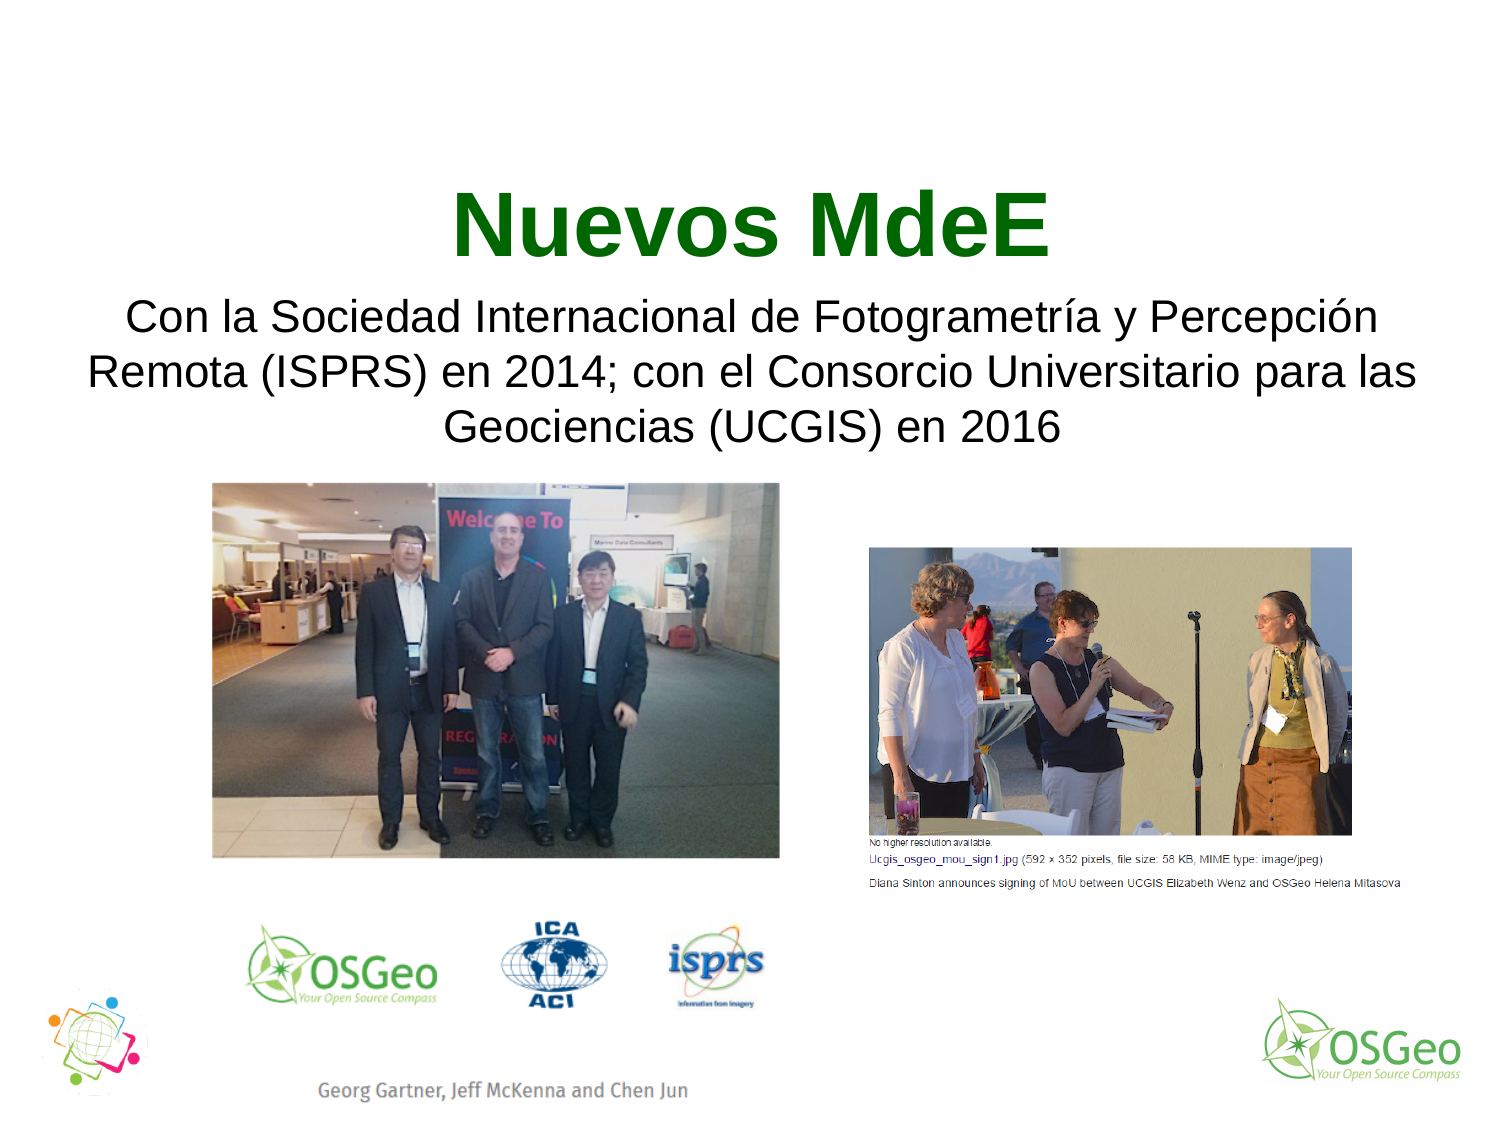

# Nuevos MdeE
Con la Sociedad Internacional de Fotogrametría y Percepción Remota (ISPRS) en 2014; con el Consorcio Universitario para las Geociencias (UCGIS) en 2016